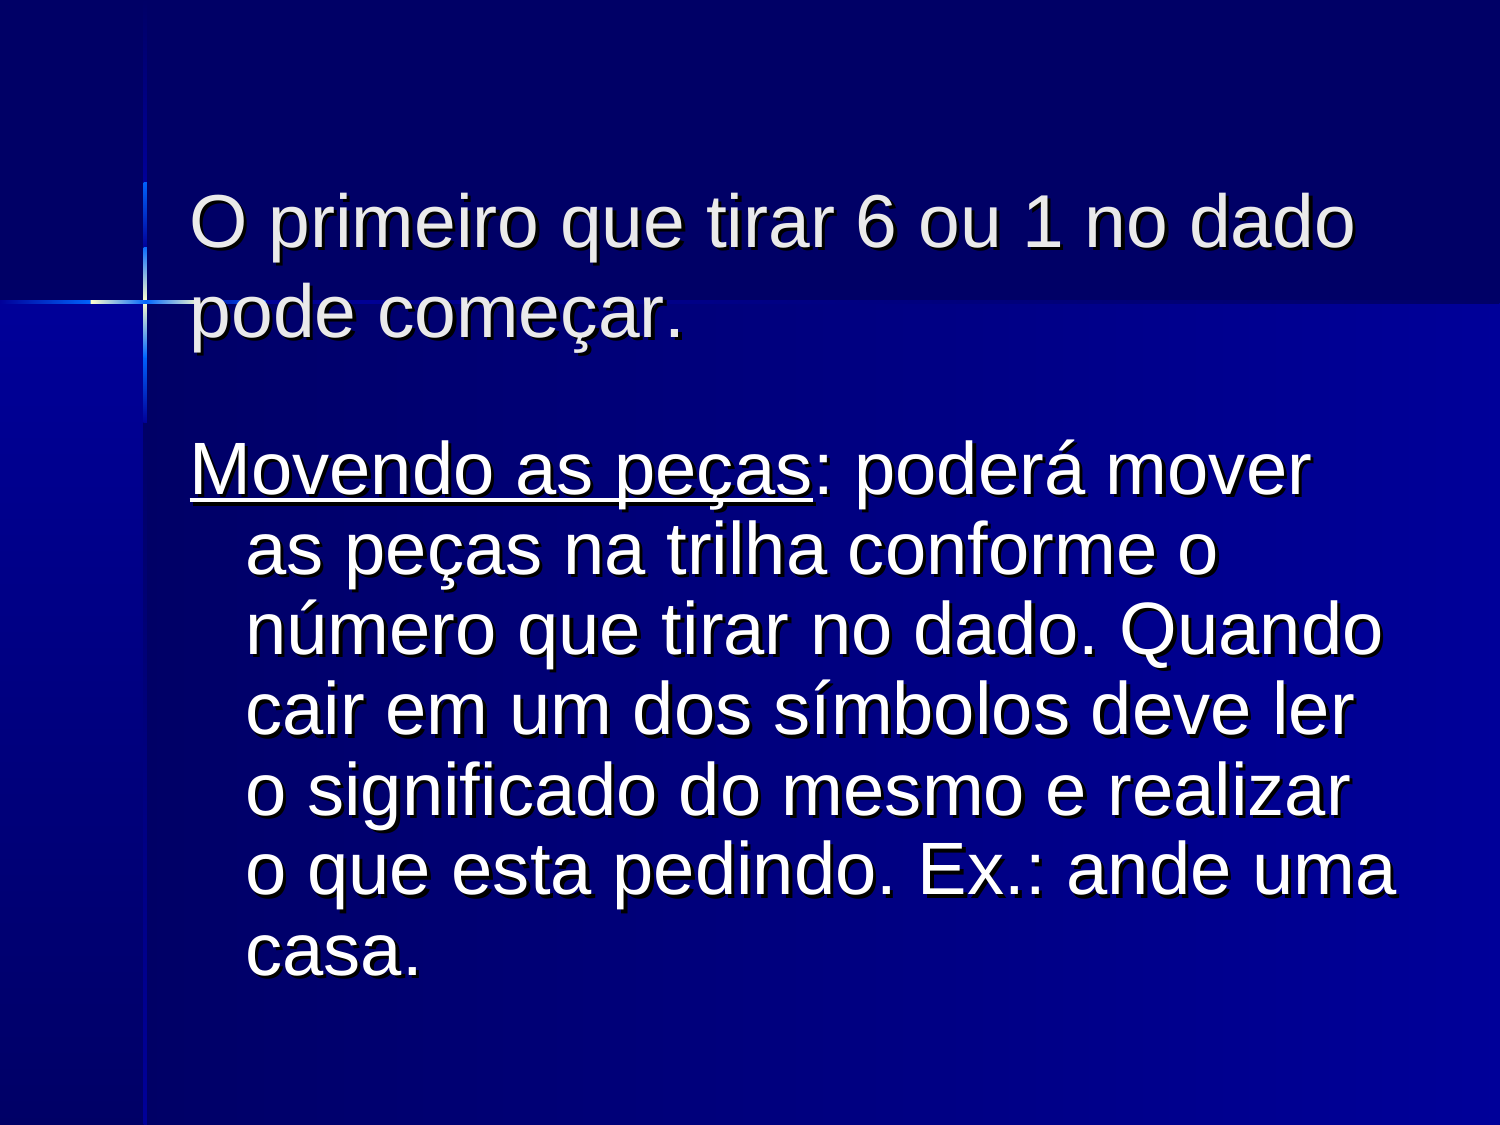

# O primeiro que tirar 6 ou 1 no dado pode começar.
Movendo as peças: poderá mover as peças na trilha conforme o número que tirar no dado. Quando cair em um dos símbolos deve ler o significado do mesmo e realizar o que esta pedindo. Ex.: ande uma casa.